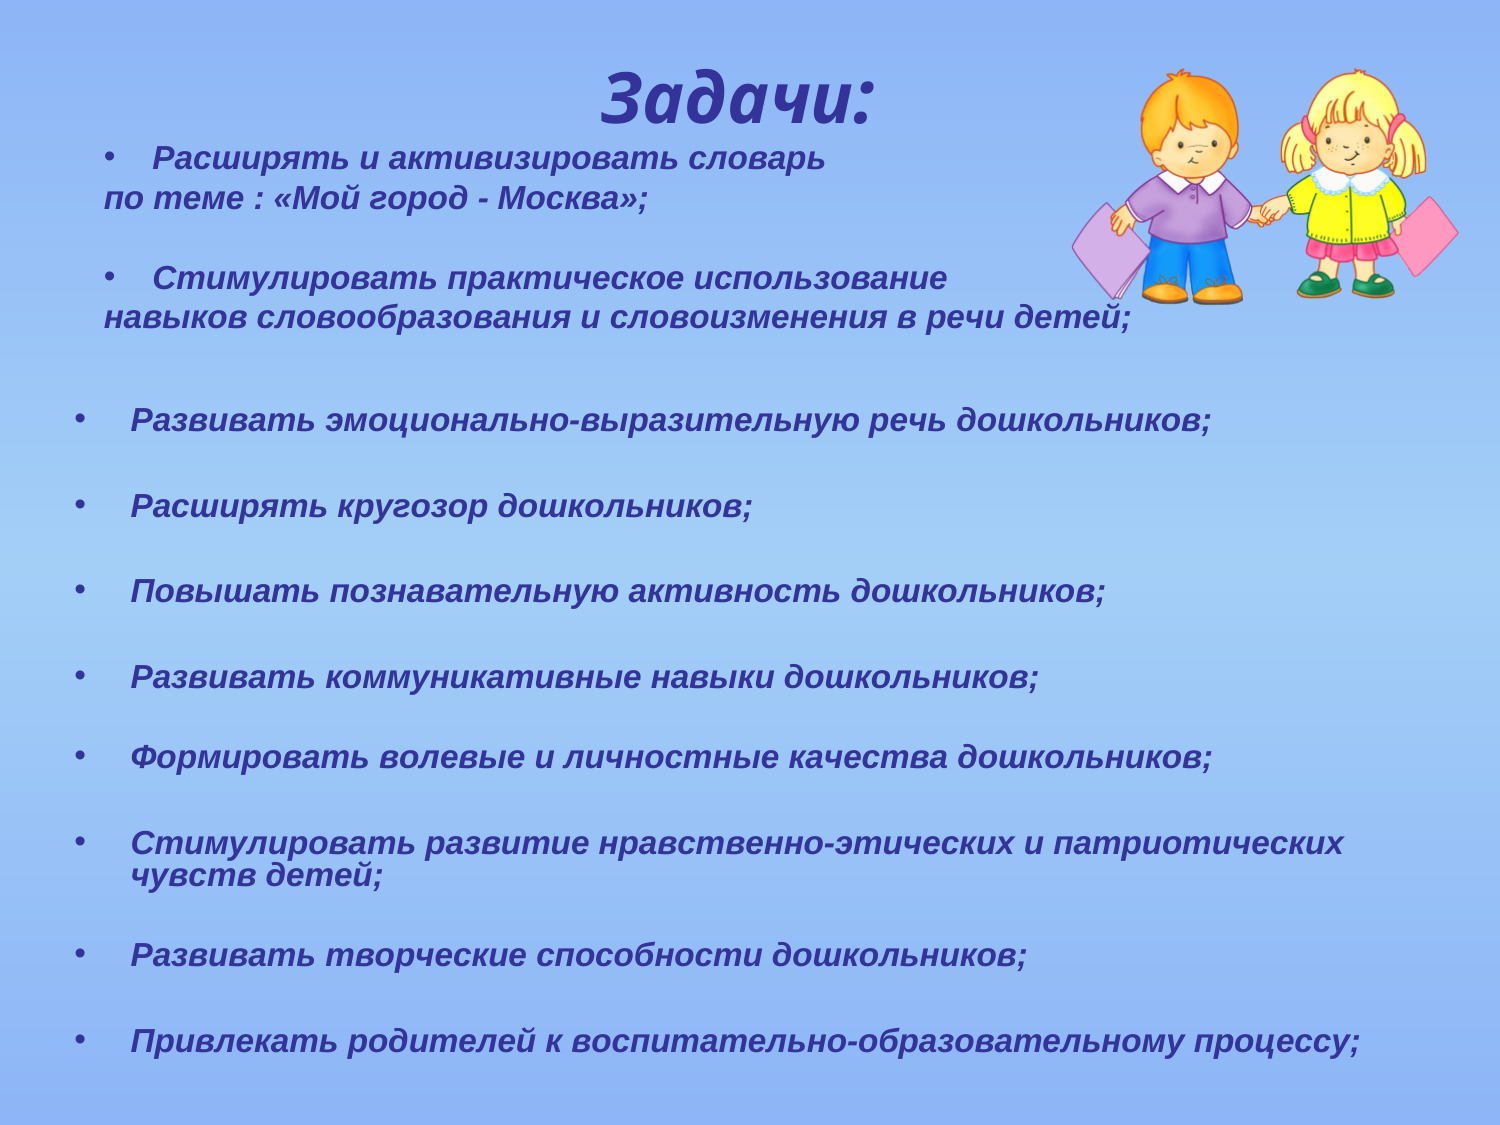

# Задачи:
 Расширять и активизировать словарь
по теме : «Мой город - Москва»;
 Стимулировать практическое использование
навыков словообразования и словоизменения в речи детей;
Развивать эмоционально-выразительную речь дошкольников;
Расширять кругозор дошкольников;
Повышать познавательную активность дошкольников;
Развивать коммуникативные навыки дошкольников;
Формировать волевые и личностные качества дошкольников;
Стимулировать развитие нравственно-этических и патриотических чувств детей;
Развивать творческие способности дошкольников;
Привлекать родителей к воспитательно-образовательному процессу;